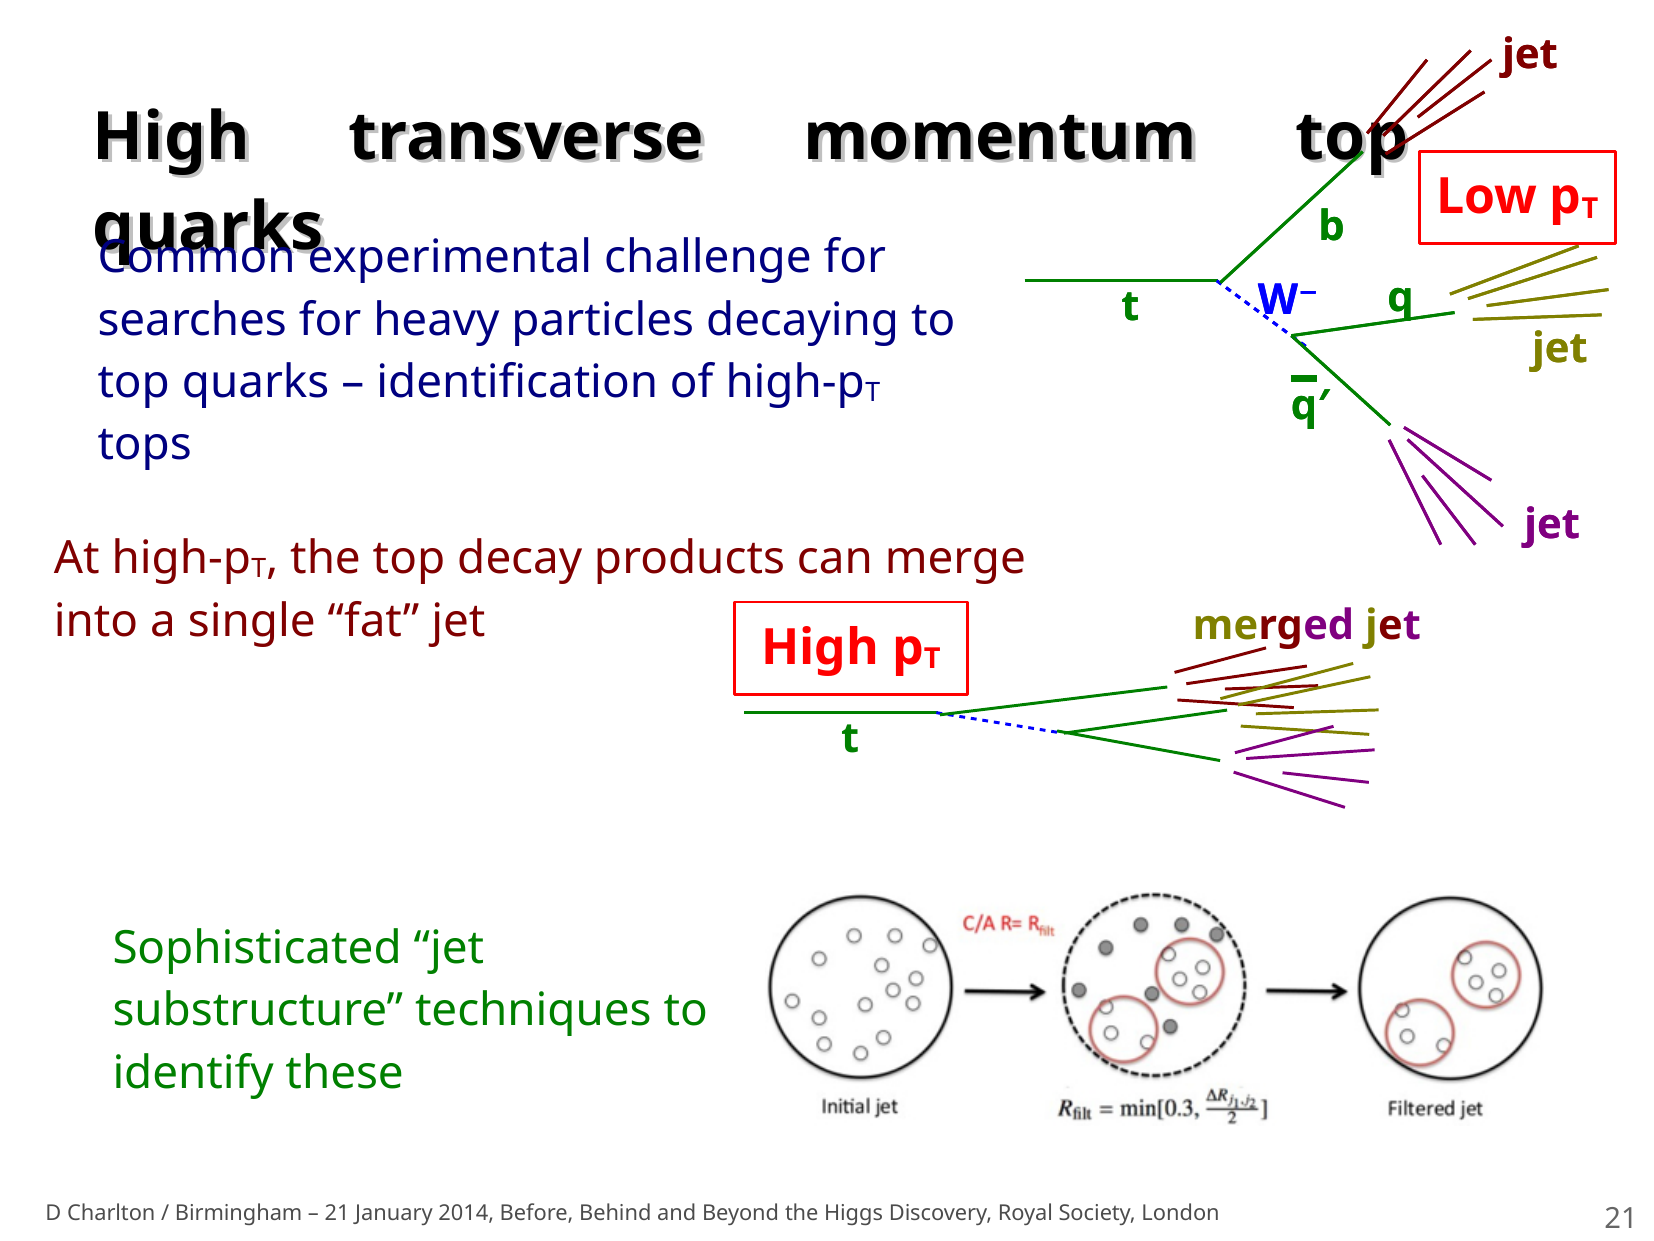

jet
b
q
W−
t
jet
q′
jet
jet
b
q
W−
t
jet
q′
jet
High transverse momentum top quarks
Low pT
Common experimental challenge for searches for heavy particles decaying to top quarks – identification of high-pT tops
At high-pT, the top decay products can merge into a single “fat” jet
merged jet
t
High pT
Sophisticated “jet substructure” techniques to identify these